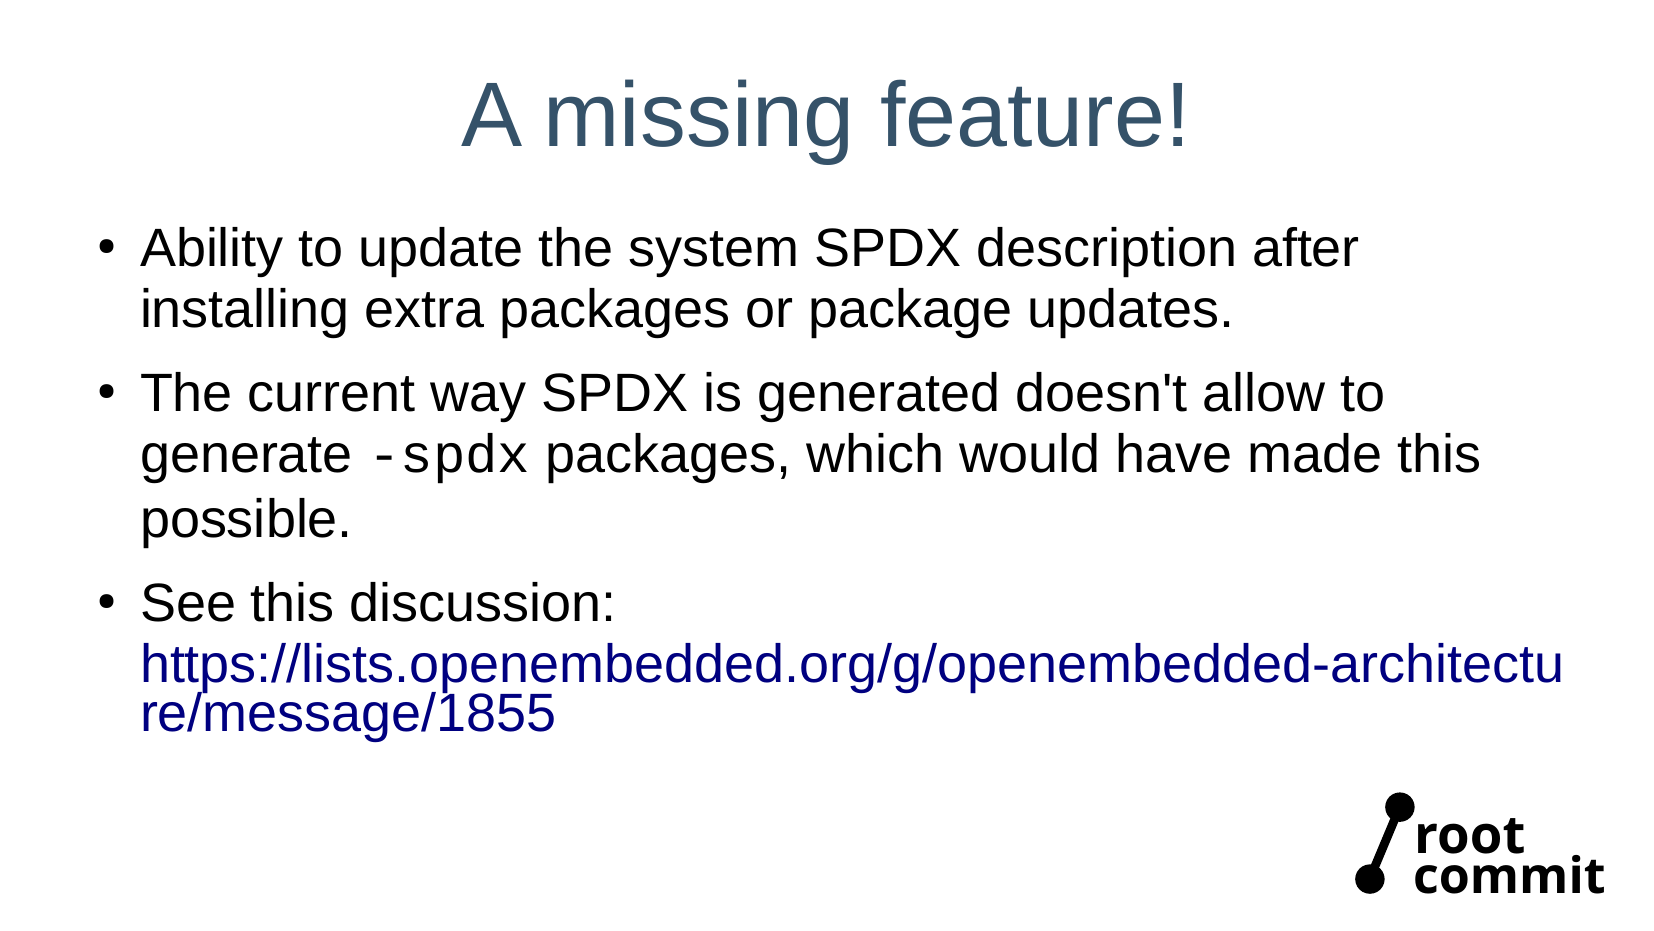

# A missing feature!
Ability to update the system SPDX description after installing extra packages or package updates.
The current way SPDX is generated doesn't allow to generate -spdx packages, which would have made this possible.
See this discussion:
https://lists.openembedded.org/g/openembedded-architecture/message/1855